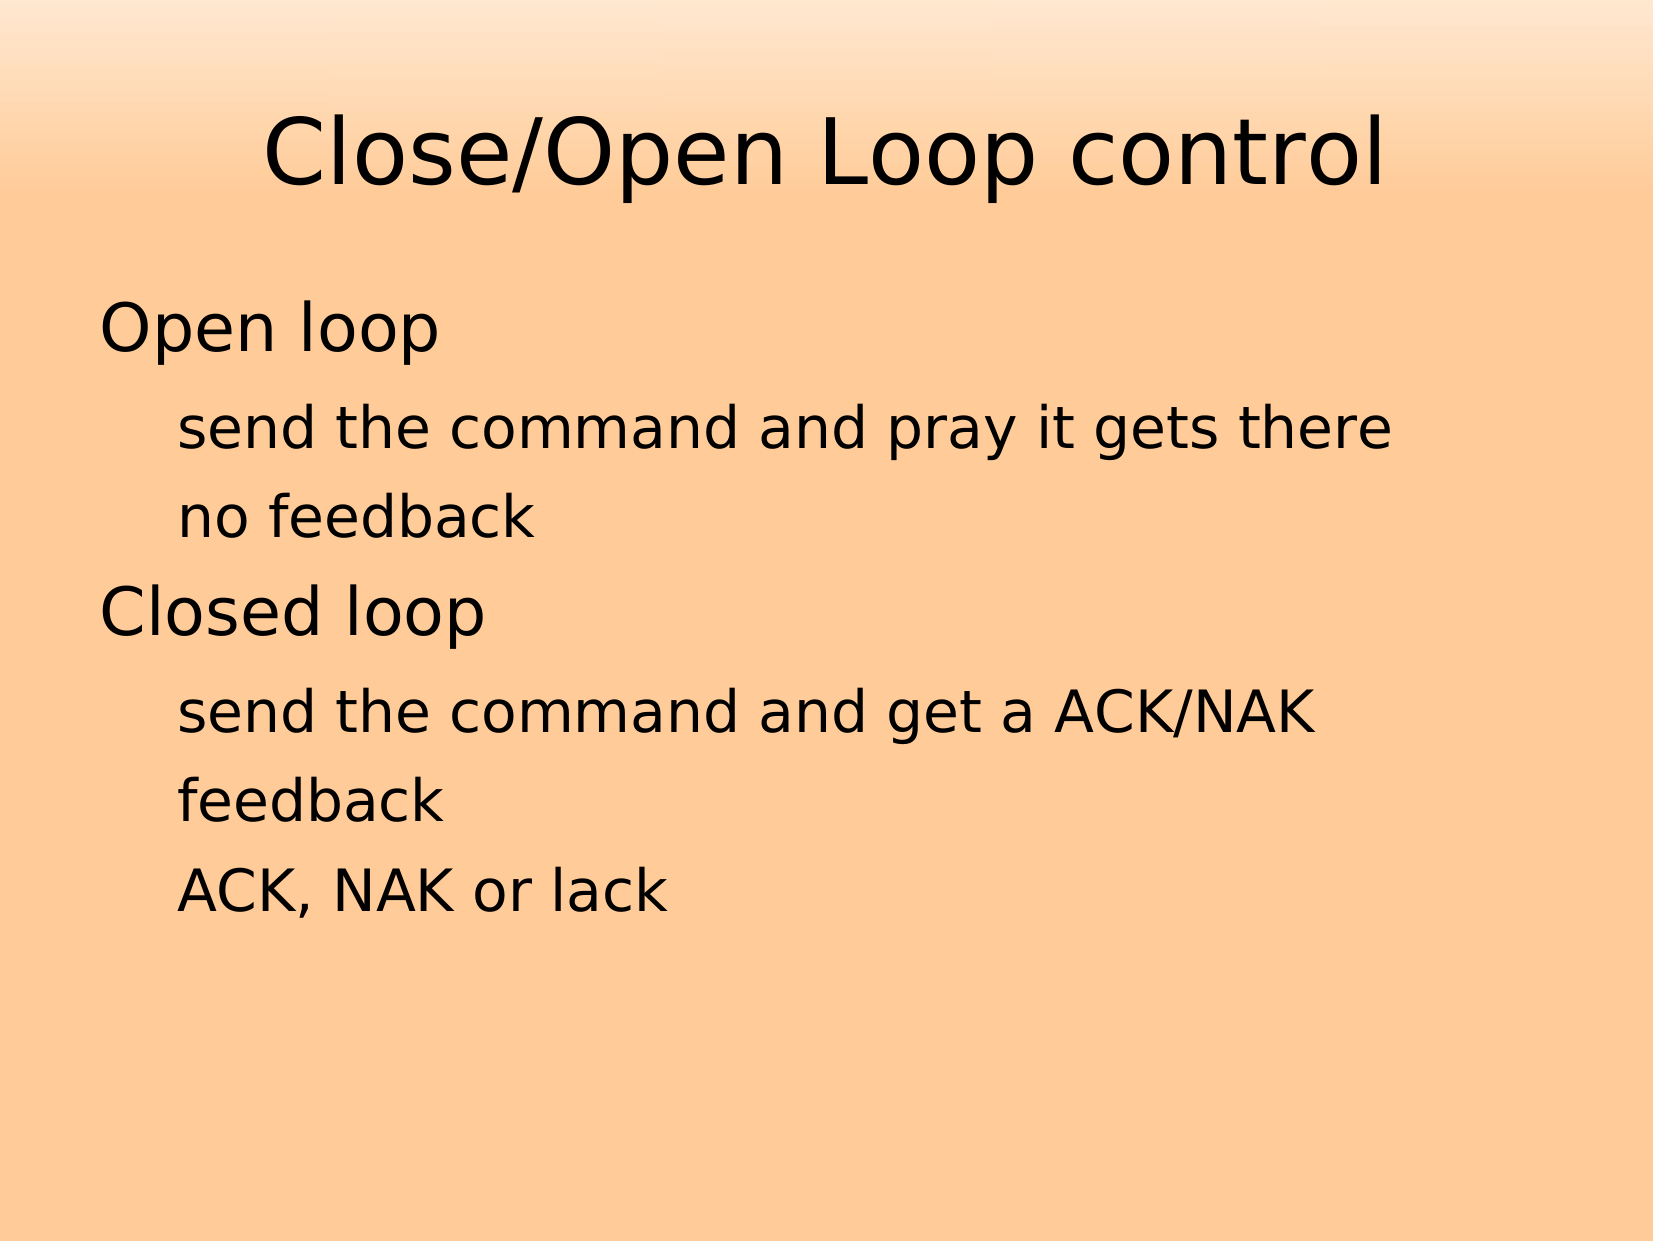

# Close/Open Loop control
Open loop
send the command and pray it gets there
no feedback
Closed loop
send the command and get a ACK/NAK
feedback
ACK, NAK or lack